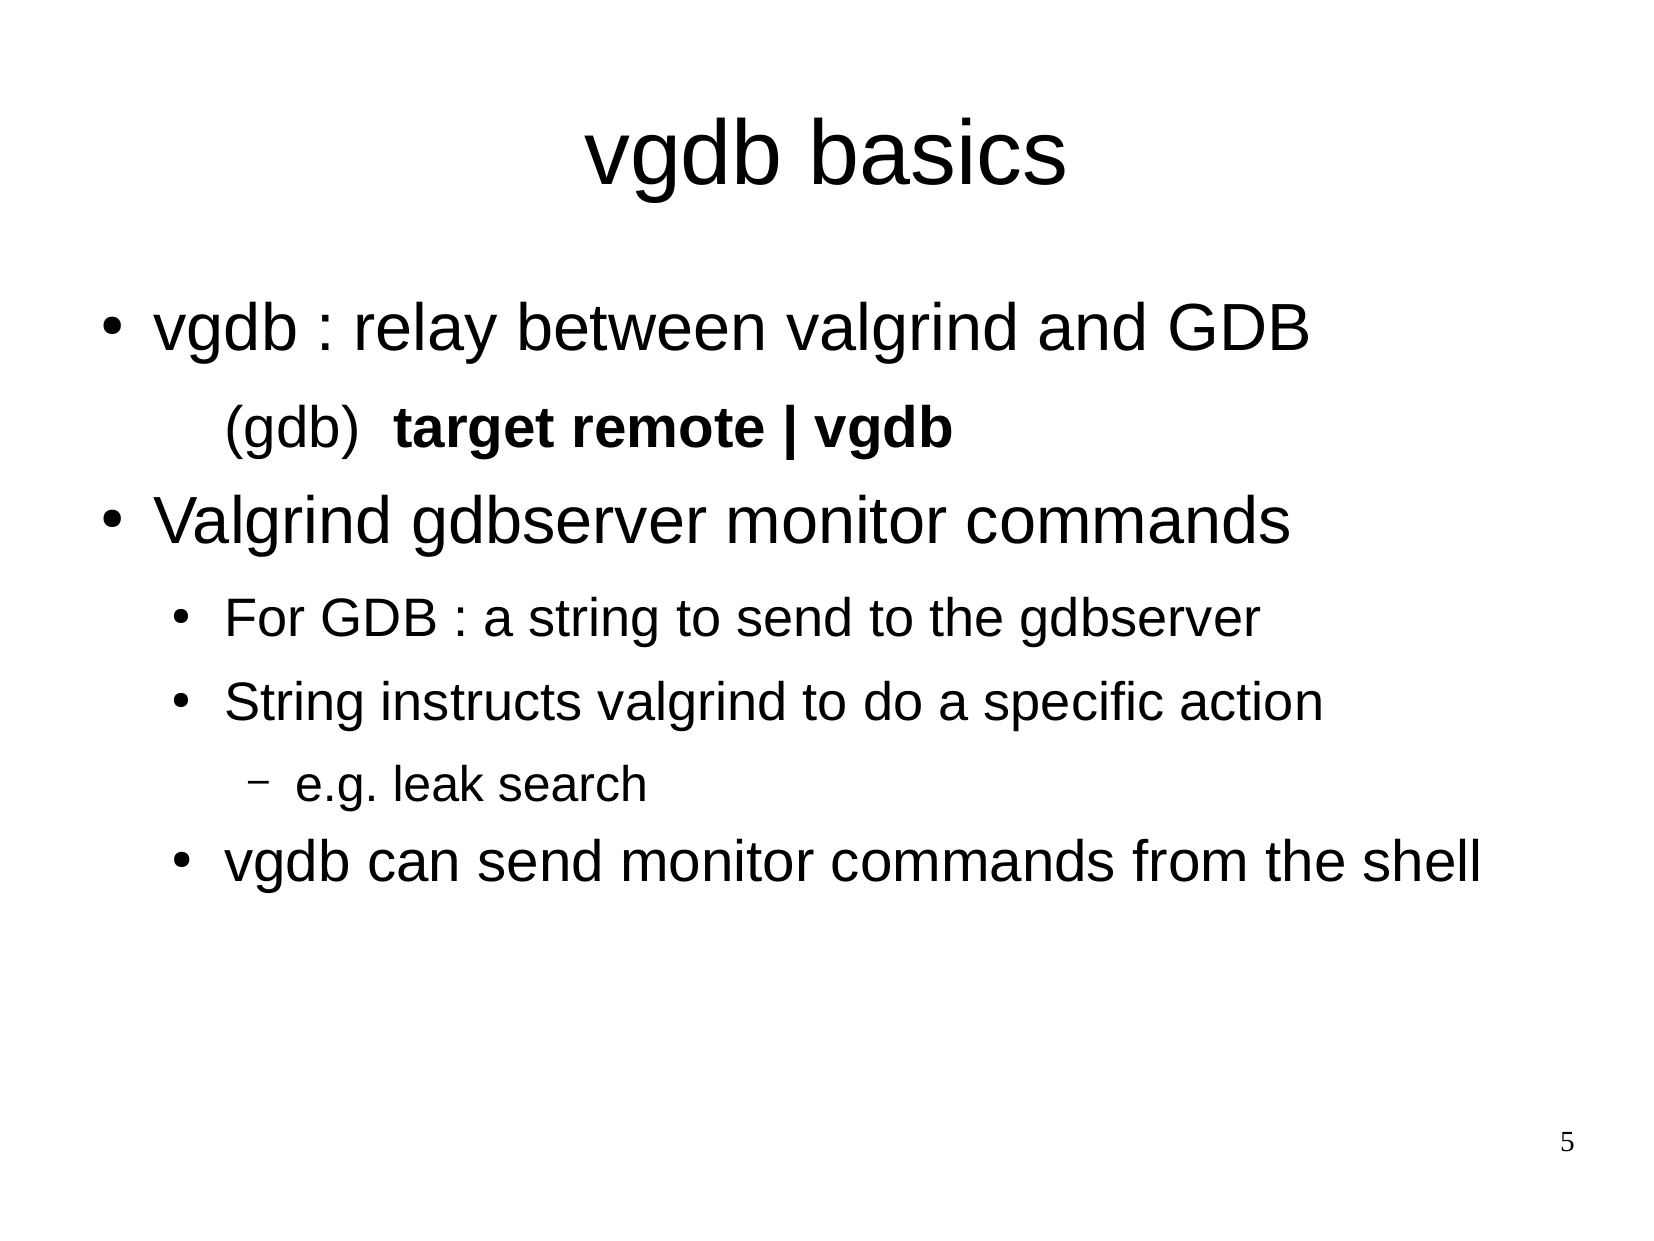

# vgdb basics
vgdb : relay between valgrind and GDB
(gdb) target remote | vgdb
Valgrind gdbserver monitor commands
For GDB : a string to send to the gdbserver
String instructs valgrind to do a specific action
e.g. leak search
vgdb can send monitor commands from the shell
5